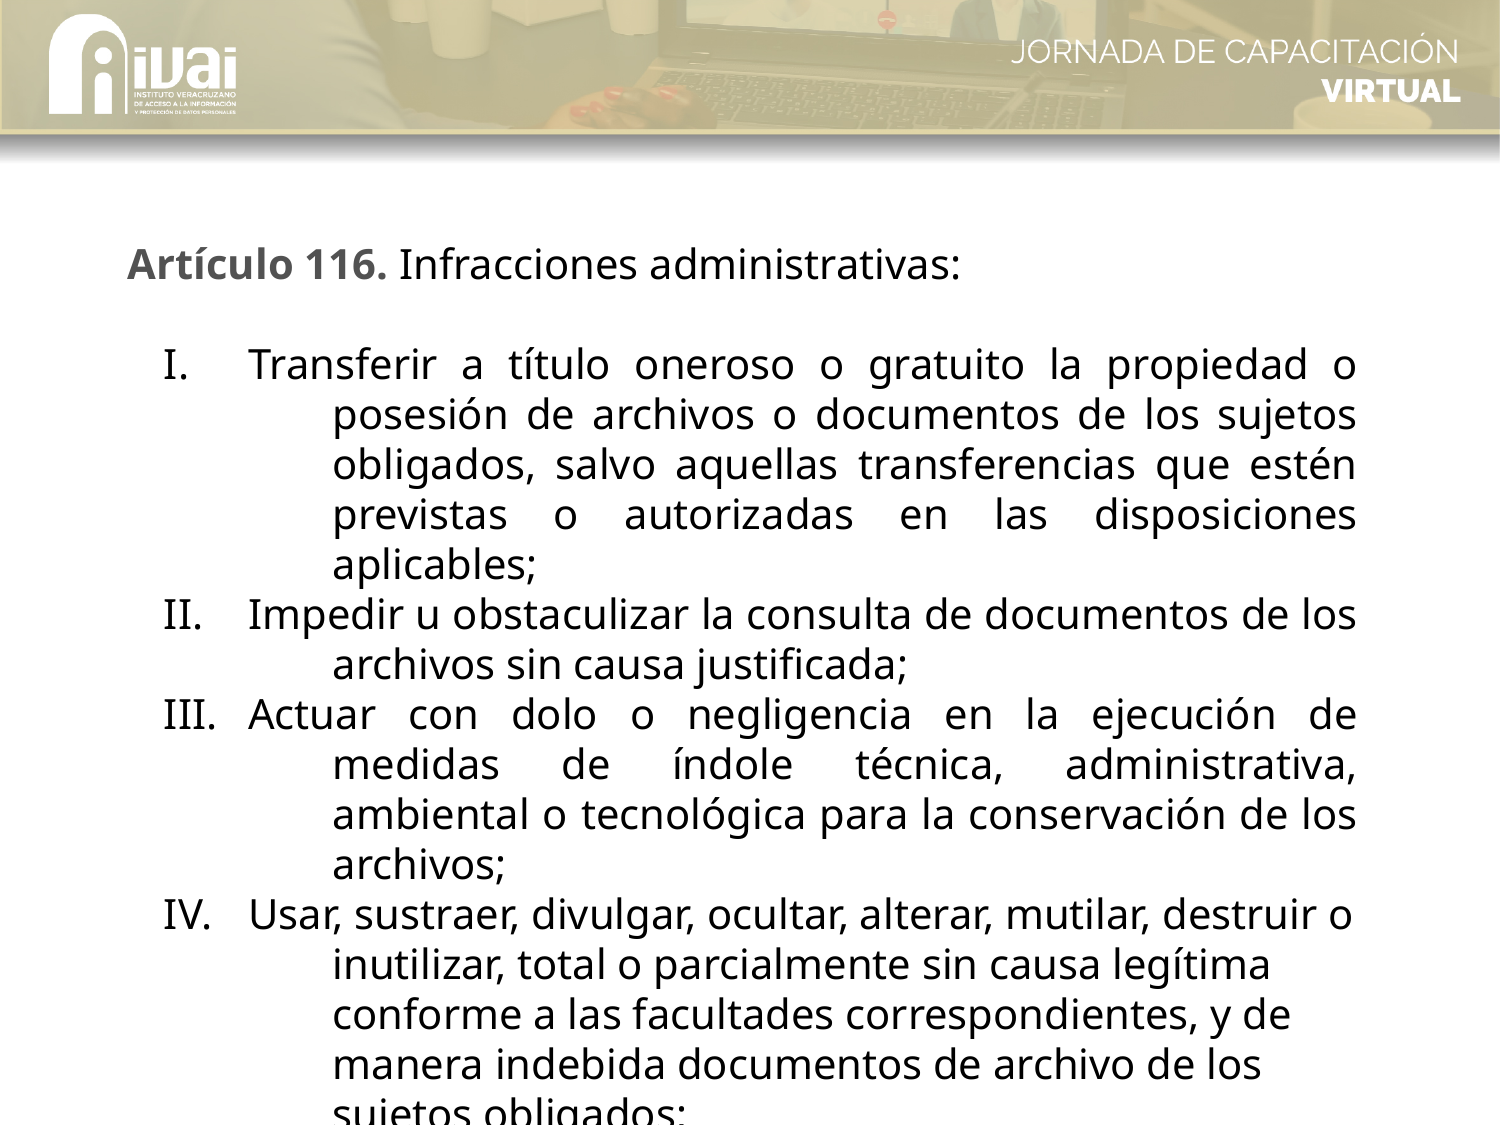

Artículo 116. Infracciones administrativas:
Transferir a título oneroso o gratuito la propiedad o posesión de archivos o documentos de los sujetos obligados, salvo aquellas transferencias que estén previstas o autorizadas en las disposiciones aplicables;
Impedir u obstaculizar la consulta de documentos de los archivos sin causa justificada;
Actuar con dolo o negligencia en la ejecución de medidas de índole técnica, administrativa, ambiental o tecnológica para la conservación de los archivos;
Usar, sustraer, divulgar, ocultar, alterar, mutilar, destruir o inutilizar, total o parcialmente sin causa legítima conforme a las facultades correspondientes, y de manera indebida documentos de archivo de los sujetos obligados;